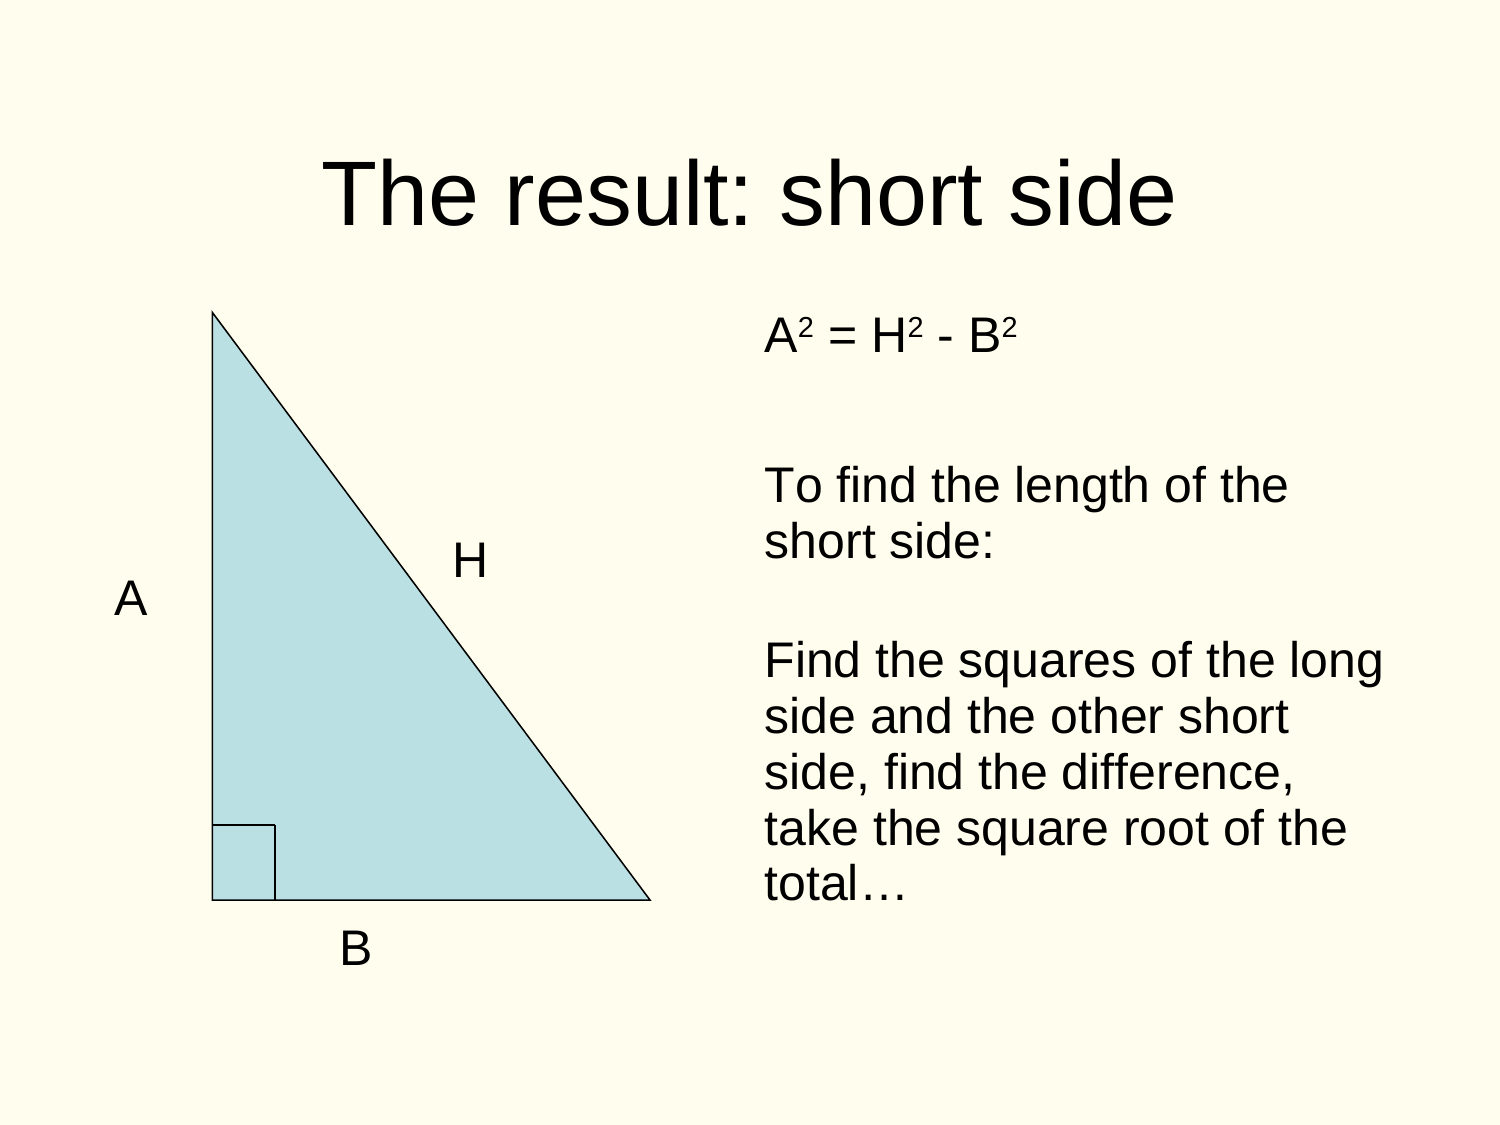

# The result: short side
A2 = H2 - B2
To find the length of the short side:
H
A
Find the squares of the long side and the other short side, find the difference, take the square root of the total…
B